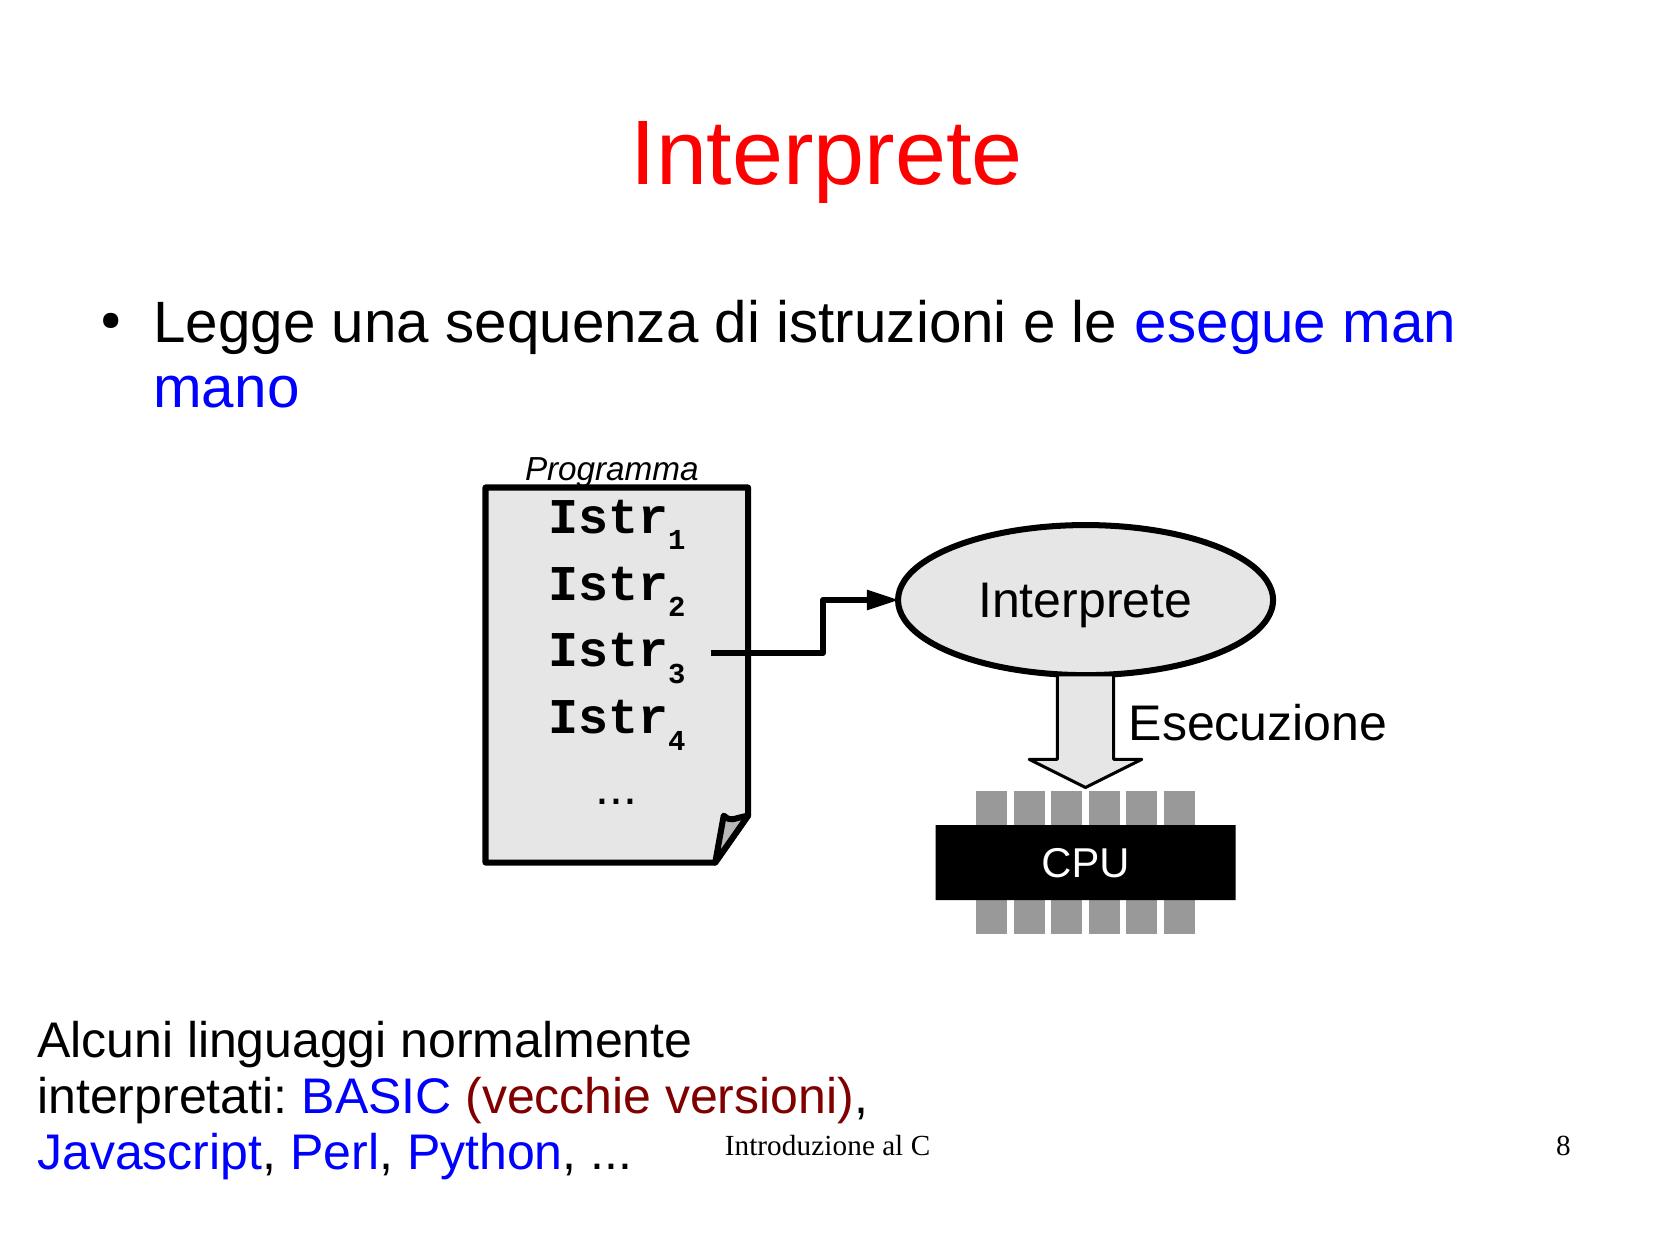

# Interprete
Legge una sequenza di istruzioni e le esegue man mano
Programma
Istr1
Istr2
Istr3
Istr4
...
Interprete
Esecuzione
CPU
Alcuni linguaggi normalmente interpretati: BASIC (vecchie versioni), Javascript, Perl, Python, ...
Introduzione al C
8